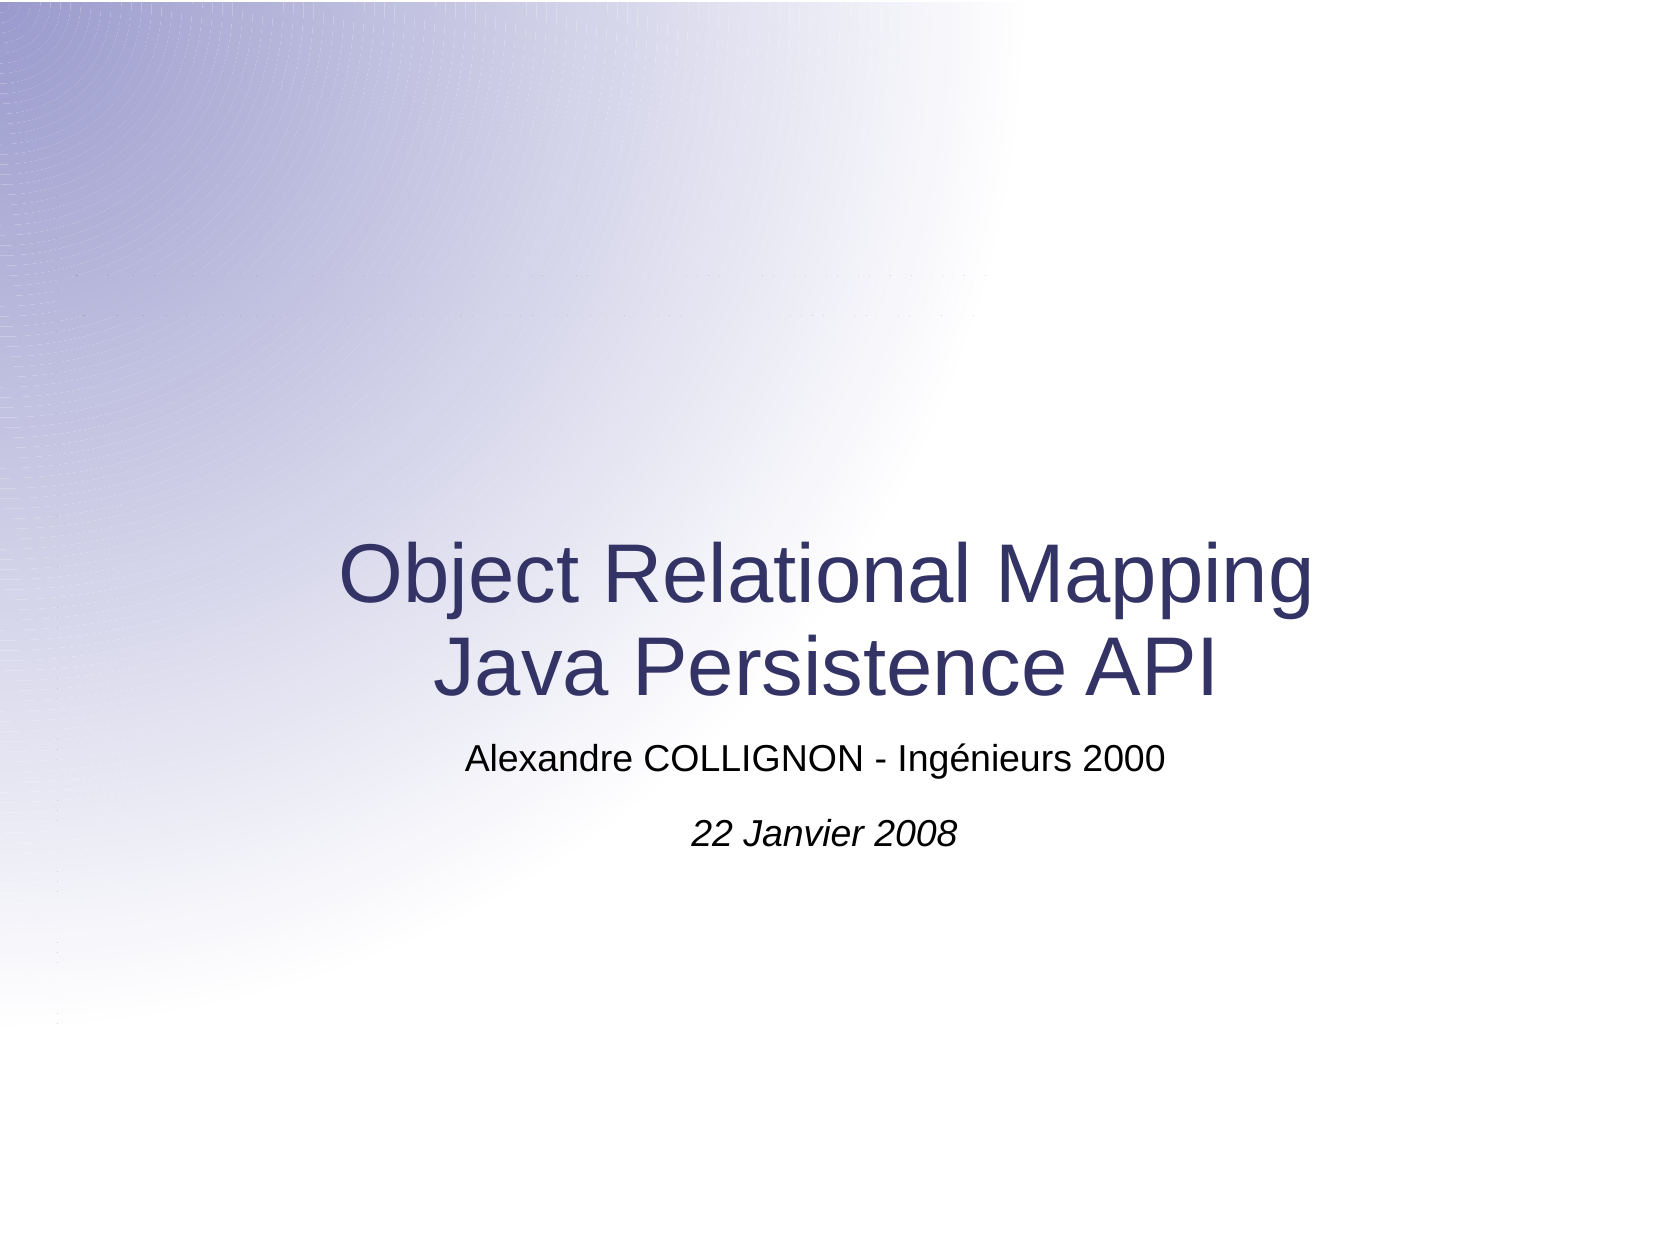

# Object Relational Mapping Java Persistence API
Alexandre COLLIGNON - Ingénieurs 2000
22 Janvier 2008